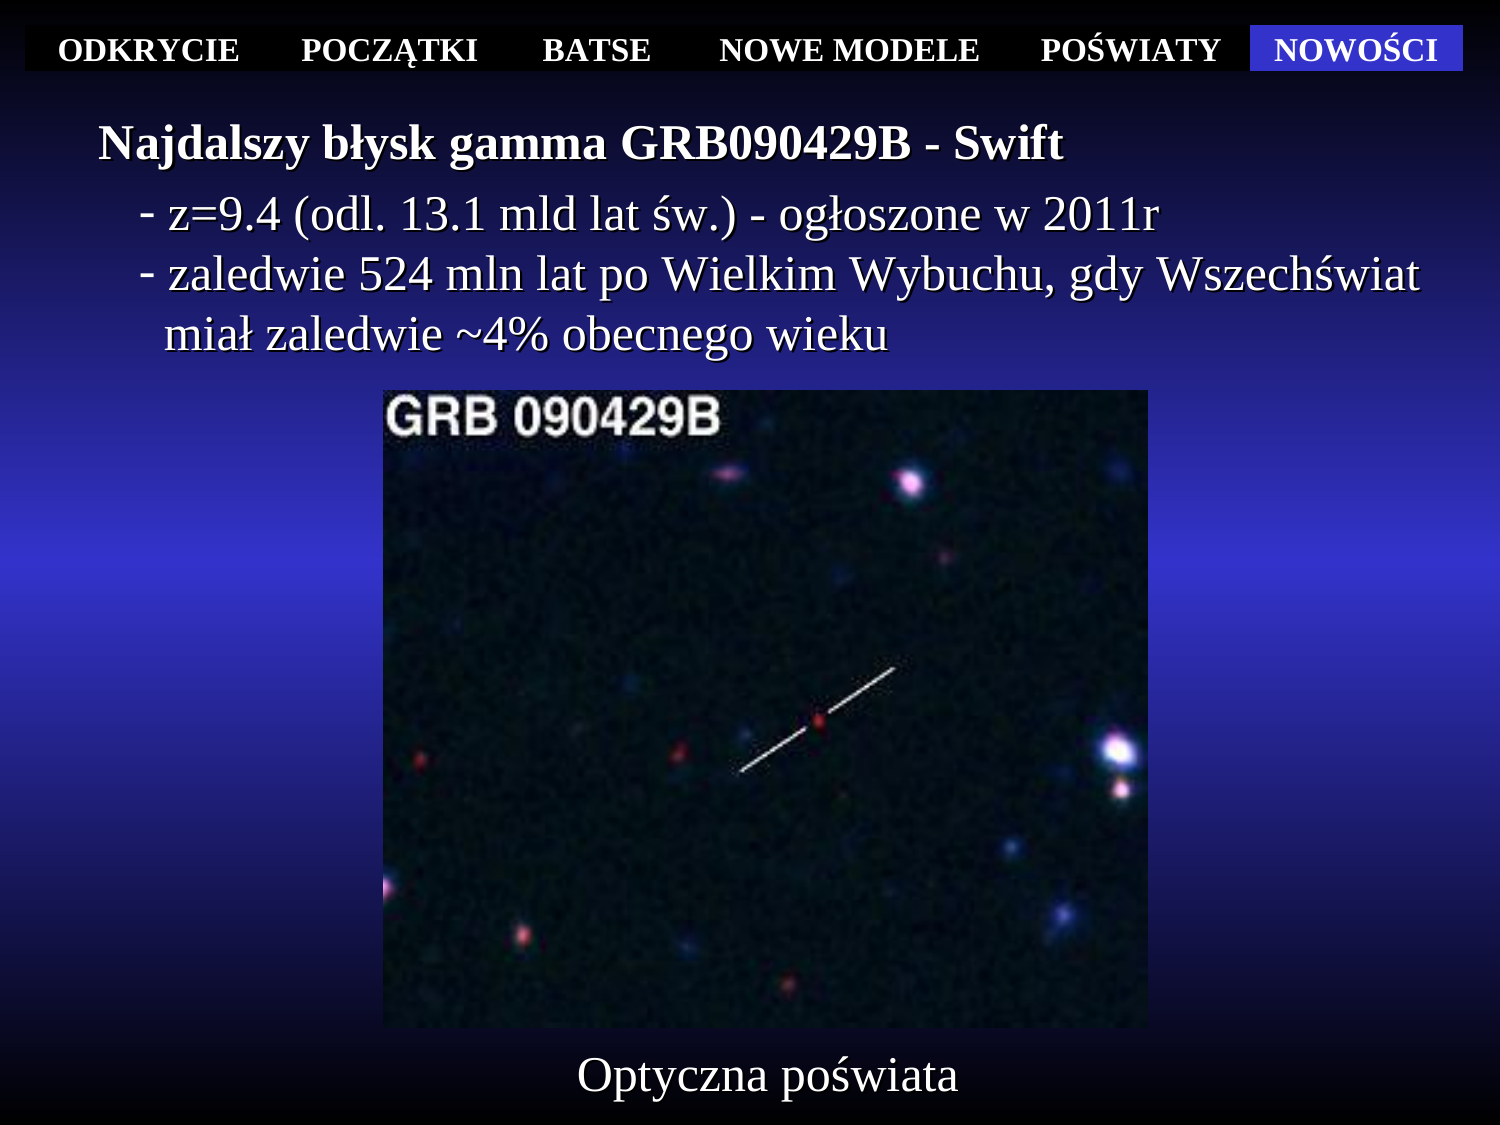

| ODKRYCIE | POCZĄTKI | BATSE | NOWE MODELE | POŚWIATY | NOWOŚCI |
| --- | --- | --- | --- | --- | --- |
Najdalszy błysk gamma GRB090429B - Swift
 z=9.4 (odl. 13.1 mld lat św.) - ogłoszone w 2011r
 zaledwie 524 mln lat po Wielkim Wybuchu, gdy Wszechświat
 miał zaledwie ~4% obecnego wieku
Optyczna poświata